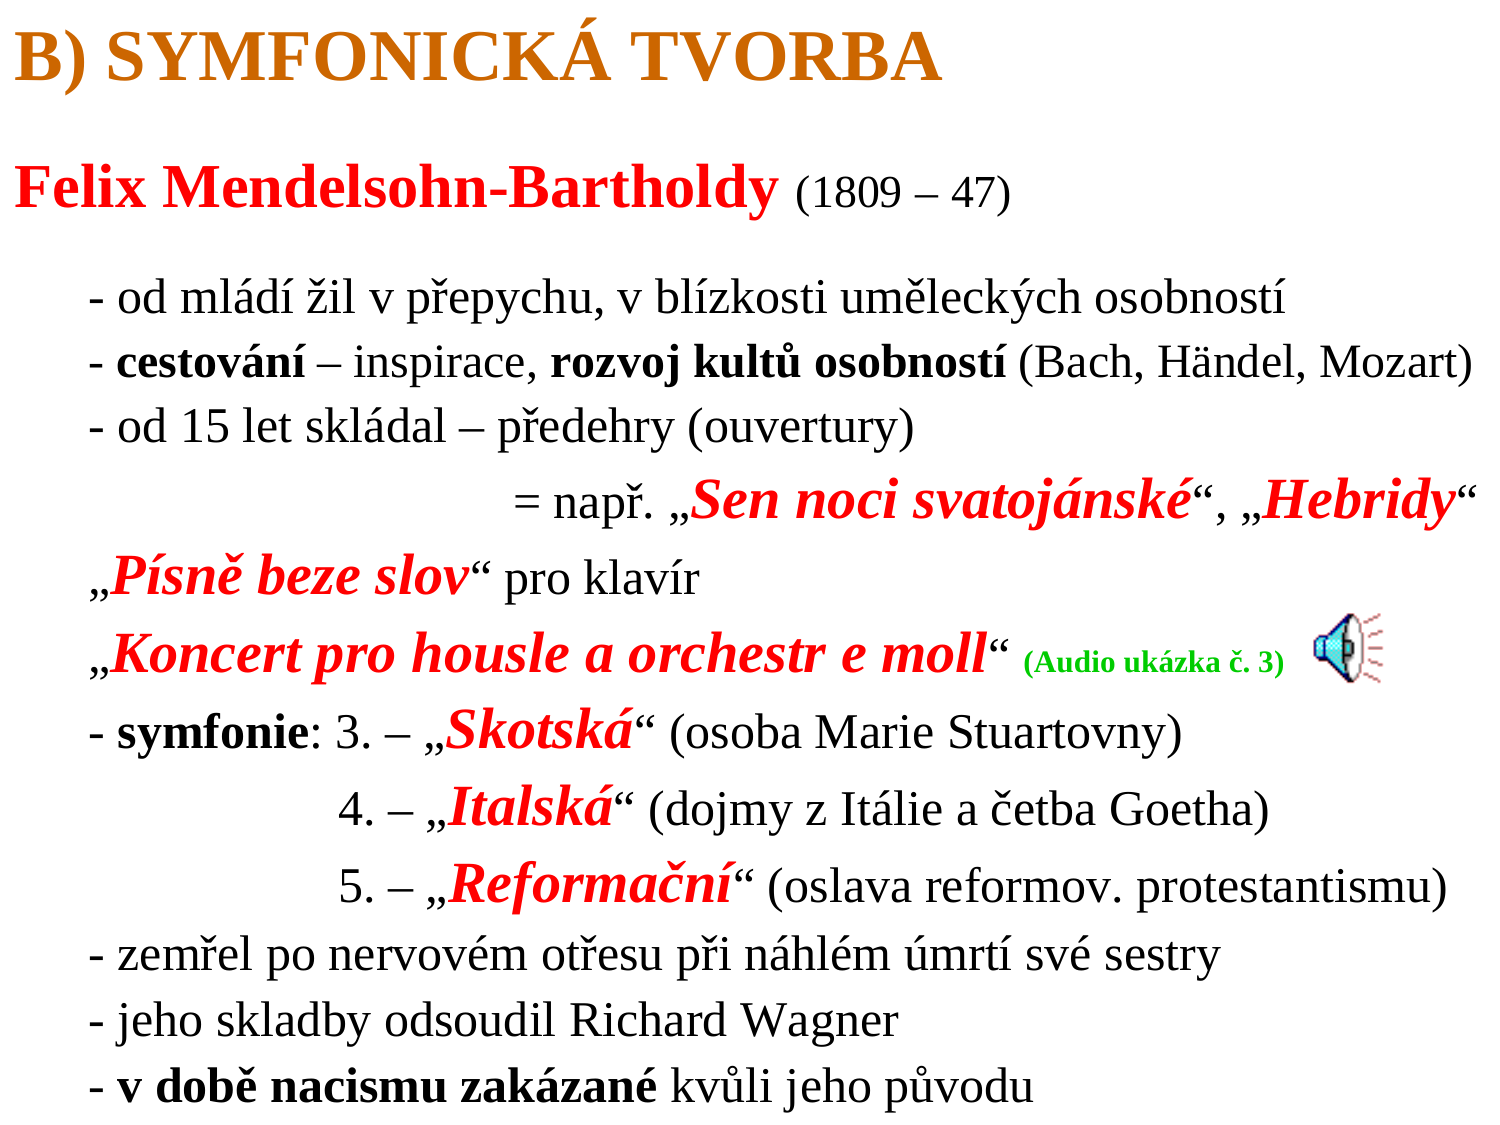

B) SYMFONICKÁ TVORBA
Felix Mendelsohn-Bartholdy (1809 – 47)
- od mládí žil v přepychu, v blízkosti uměleckých osobností
- cestování – inspirace, rozvoj kultů osobností (Bach, Händel, Mozart)
- od 15 let skládal – předehry (ouvertury)
 = např. „Sen noci svatojánské“, „Hebridy“
„Písně beze slov“ pro klavír
„Koncert pro housle a orchestr e moll“ (Audio ukázka č. 3)
- symfonie: 3. – „Skotská“ (osoba Marie Stuartovny)
 4. – „Italská“ (dojmy z Itálie a četba Goetha)
 5. – „Reformační“ (oslava reformov. protestantismu)
- zemřel po nervovém otřesu při náhlém úmrtí své sestry
- jeho skladby odsoudil Richard Wagner
- v době nacismu zakázané kvůli jeho původu